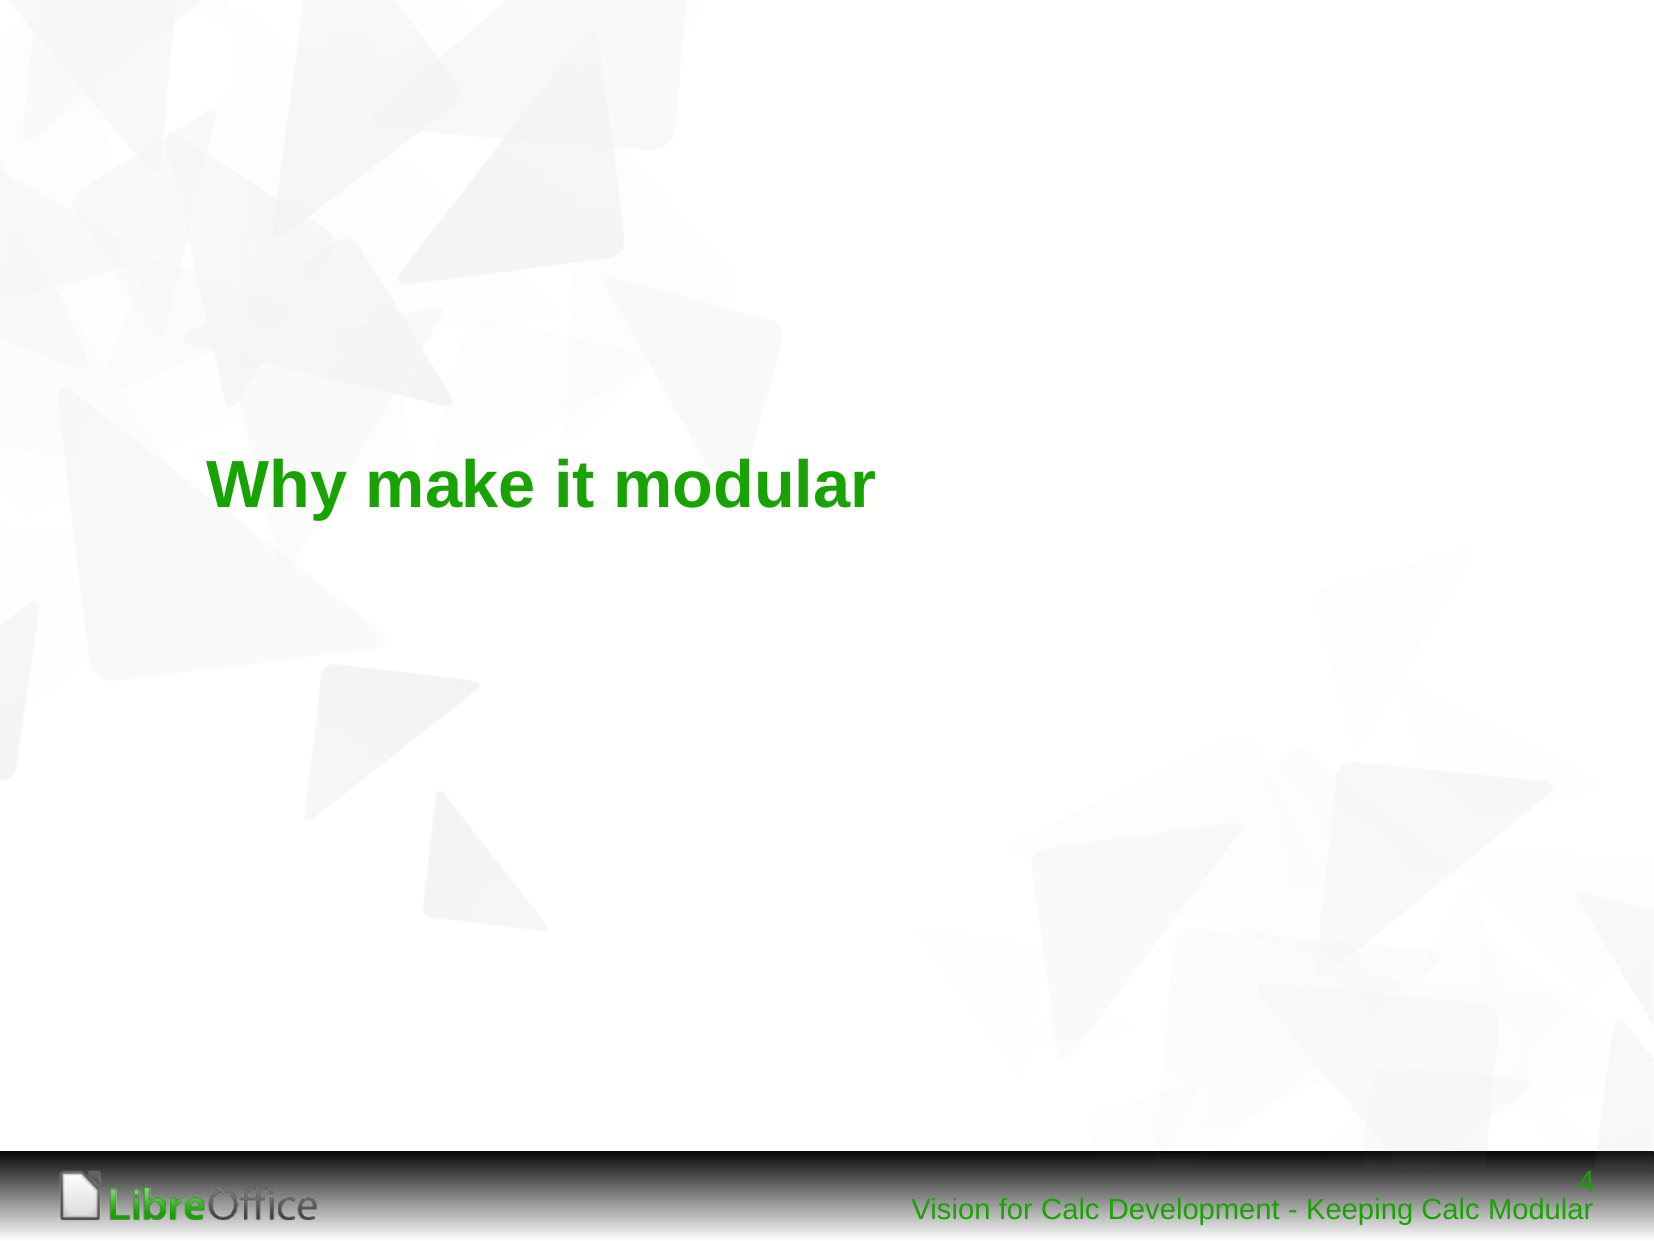

# Why make it modular
4
Vision for Calc Development - Keeping Calc Modular